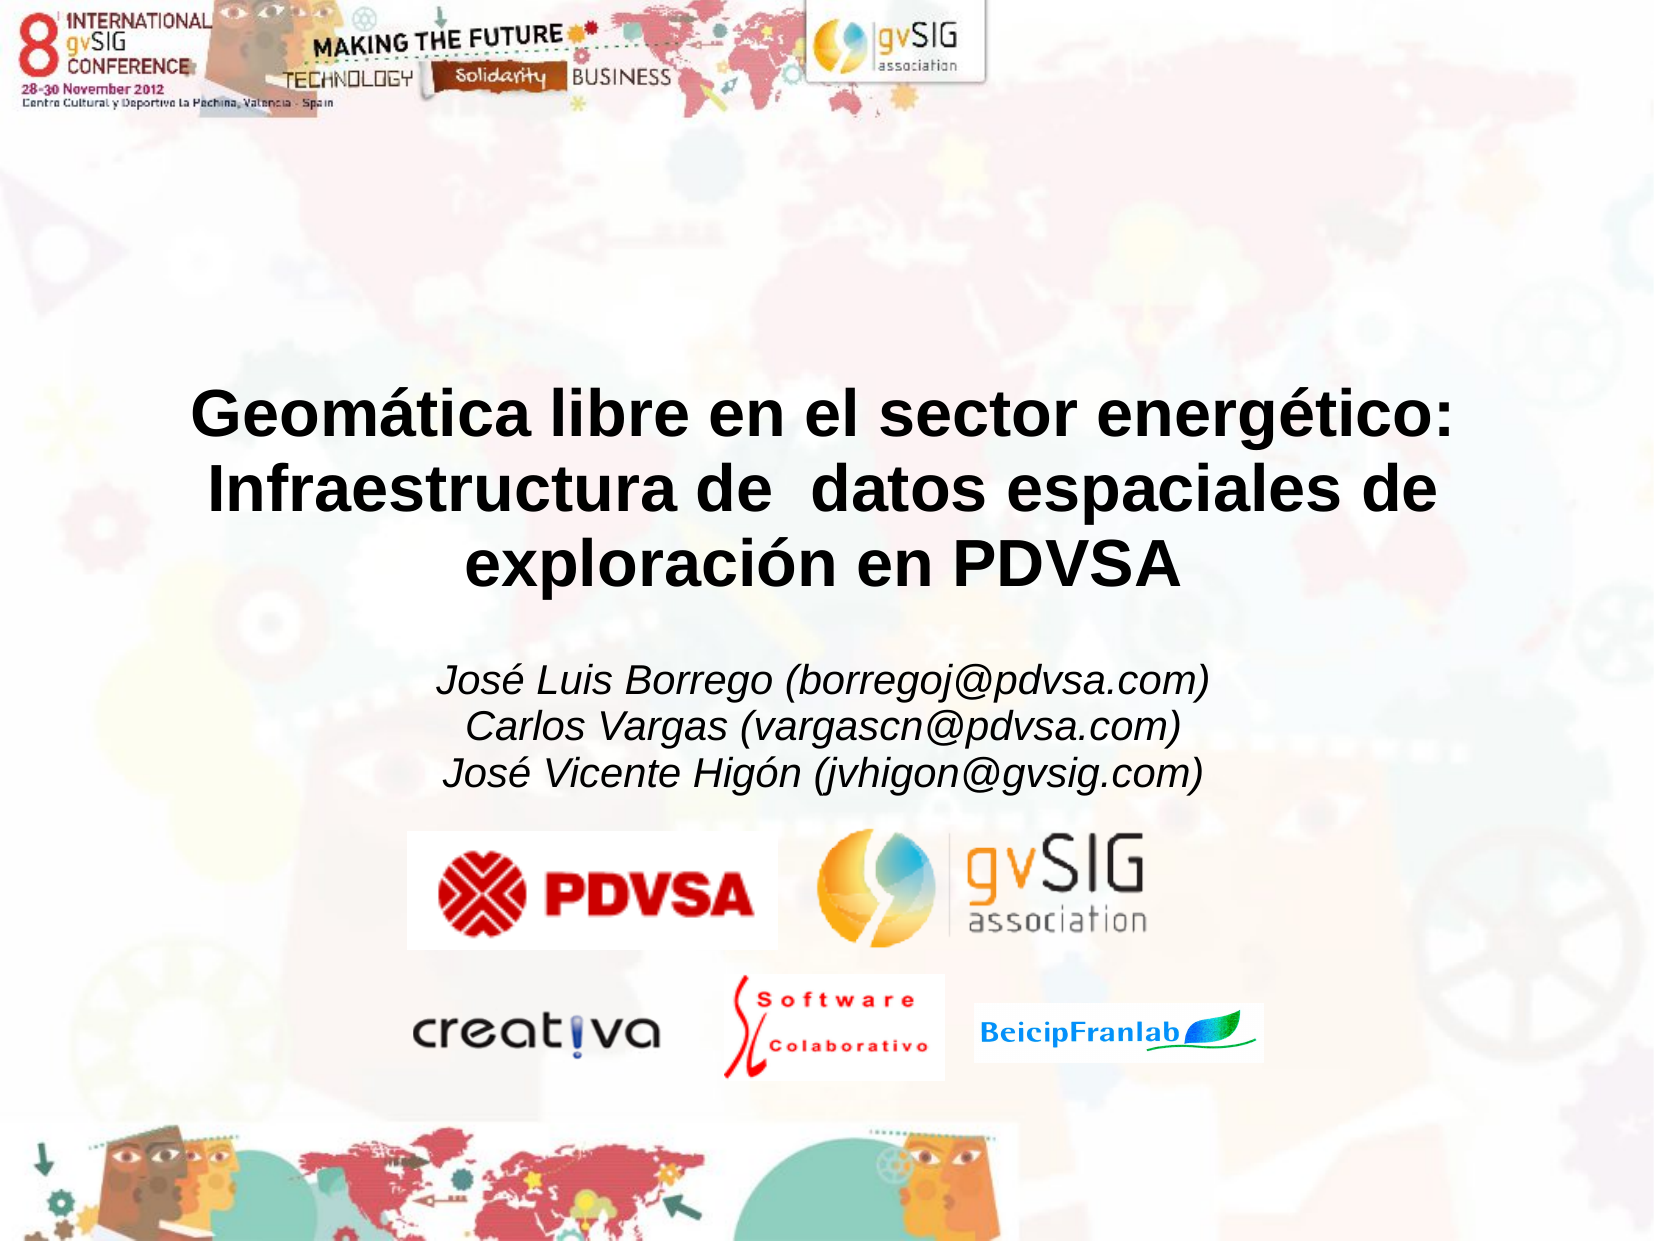

# Geomática libre en el sector energético: Infraestructura de datos espaciales de exploración en PDVSA
José Luis Borrego (borregoj@pdvsa.com)
Carlos Vargas (vargascn@pdvsa.com)
José Vicente Higón (jvhigon@gvsig.com)